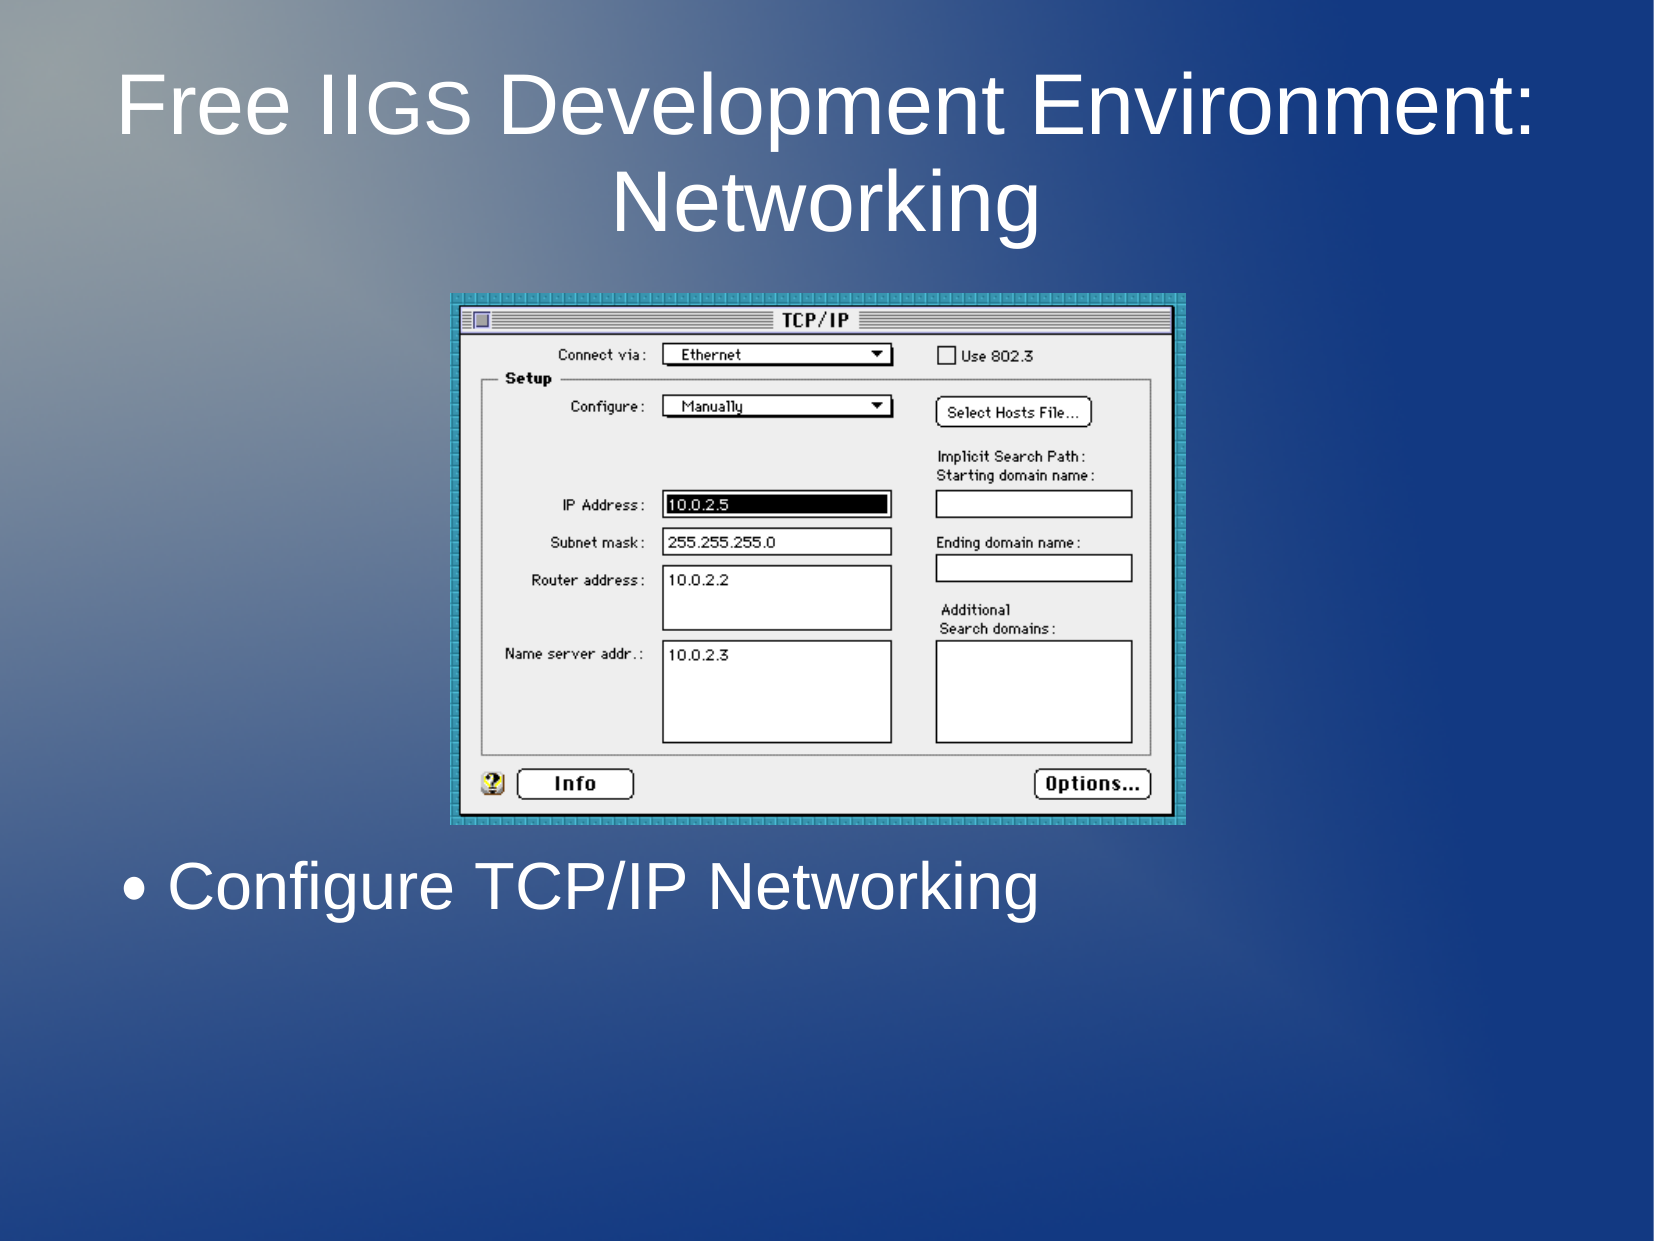

# Free IIGS Development Environment: Networking
Configure TCP/IP Networking